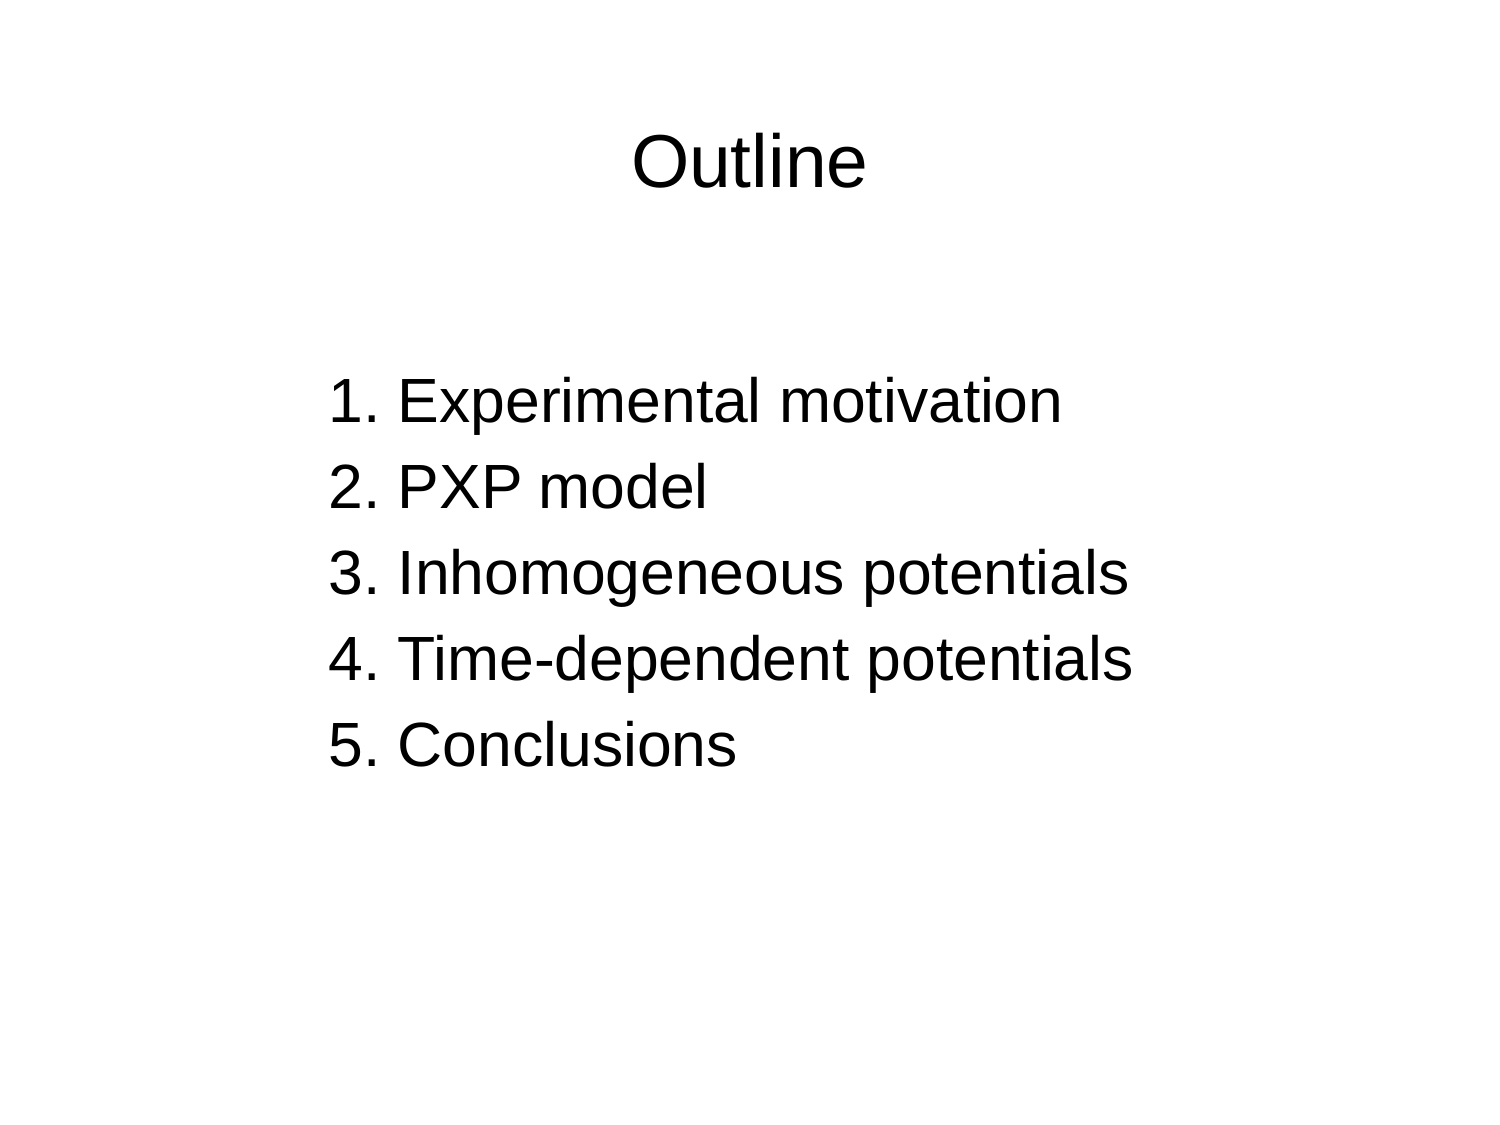

# Outline
Experimental motivation
PXP model
Inhomogeneous potentials
Time-dependent potentials
Conclusions